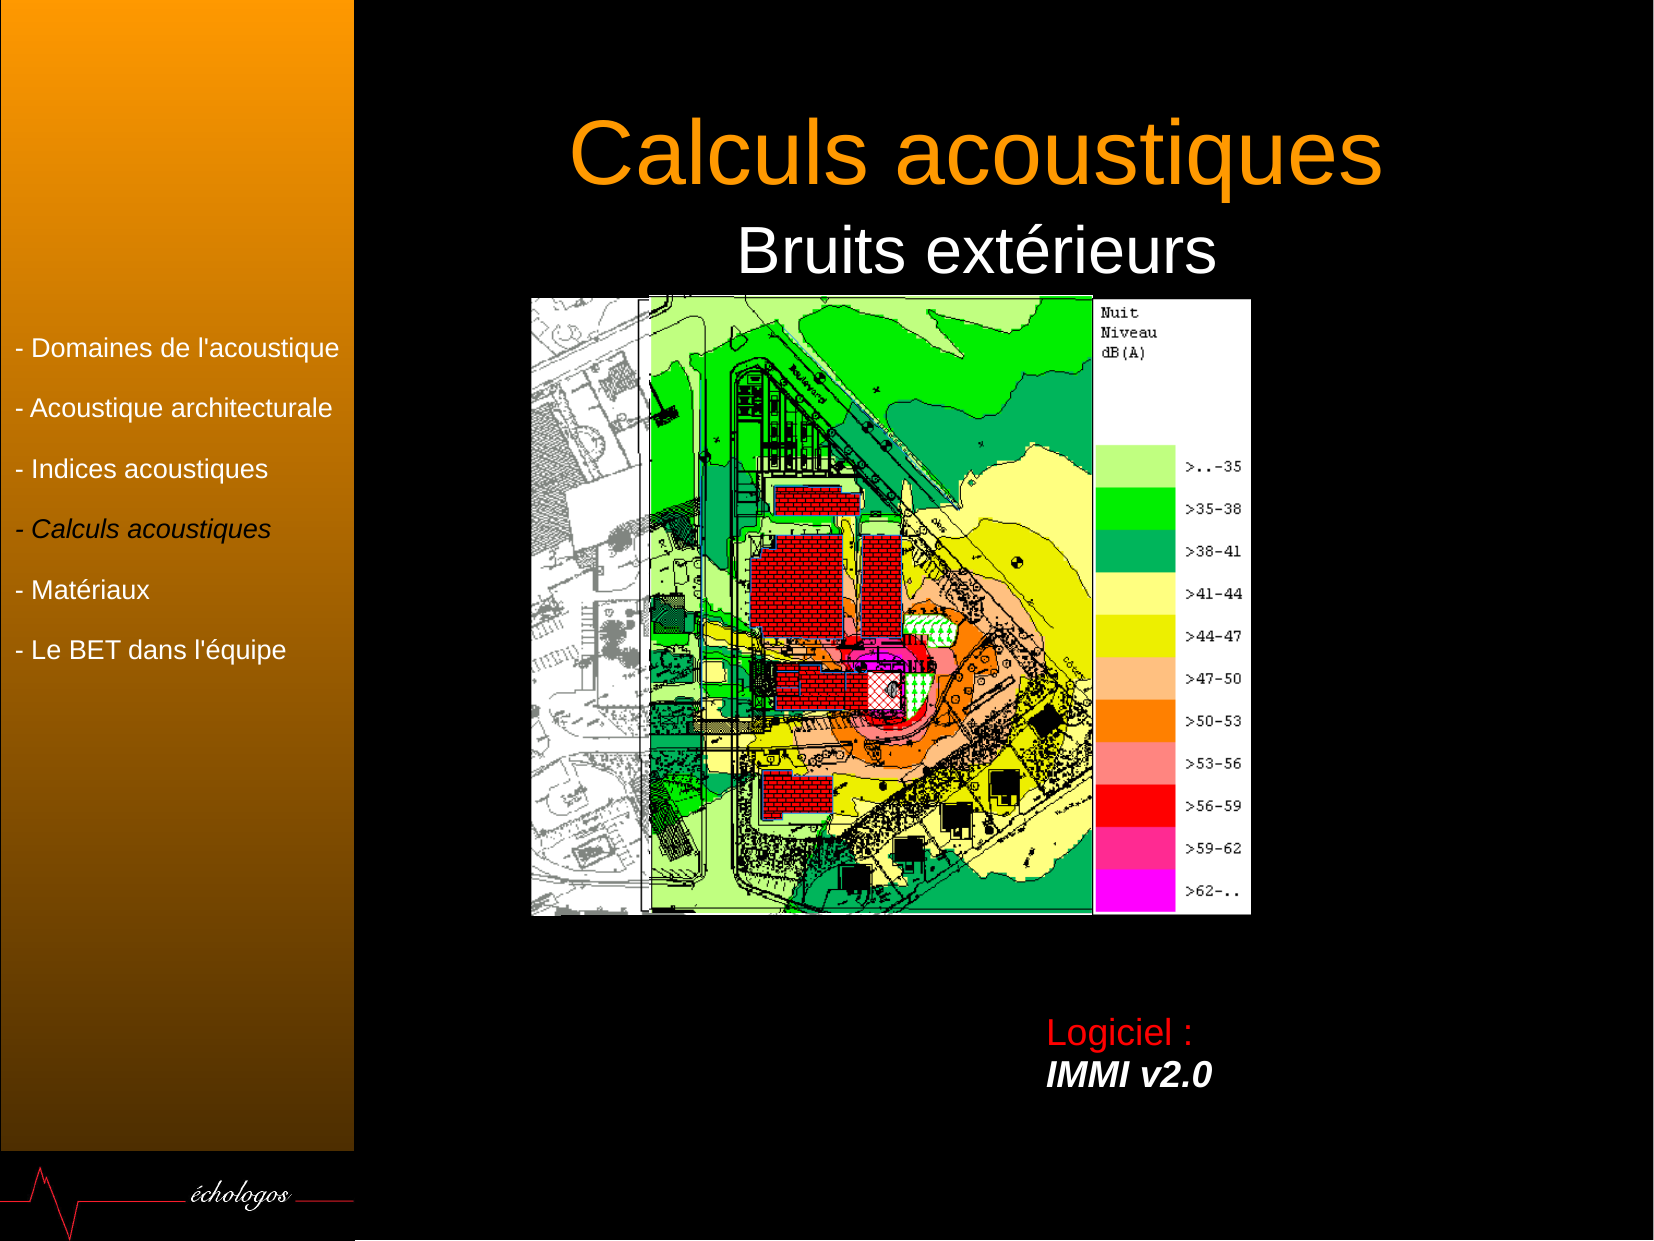

# Calculs acoustiques
Bruits extérieurs
- Domaines de l'acoustique
- Acoustique architecturale
- Indices acoustiques
- Calculs acoustiques
- Matériaux
- Le BET dans l'équipe
Dimensionnement des bâtiments
Logiciel :
IMMI v2.0
Repérage des sources
Définition de la puissance des sources